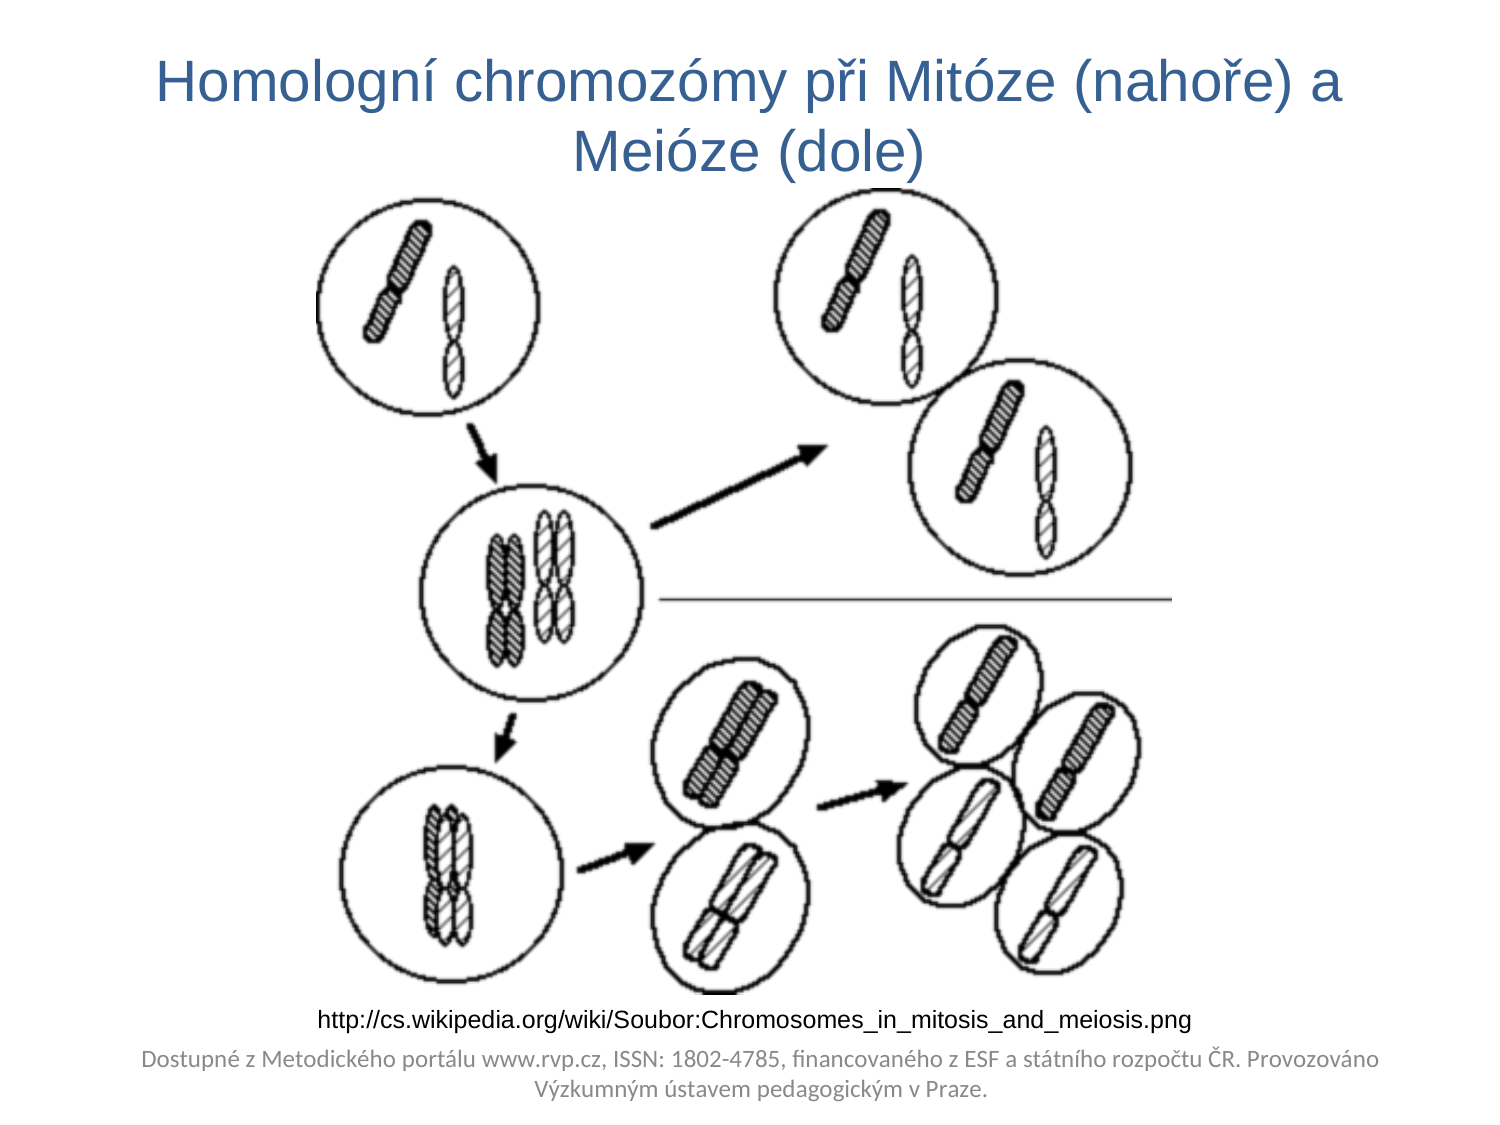

Homologní chromozómy při Mitóze (nahoře) a Meióze (dole)
http://cs.wikipedia.org/wiki/Soubor:Chromosomes_in_mitosis_and_meiosis.png
Dostupné z Metodického portálu www.rvp.cz, ISSN: 1802-4785, financovaného z ESF a státního rozpočtu ČR. Provozováno Výzkumným ústavem pedagogickým v Praze.